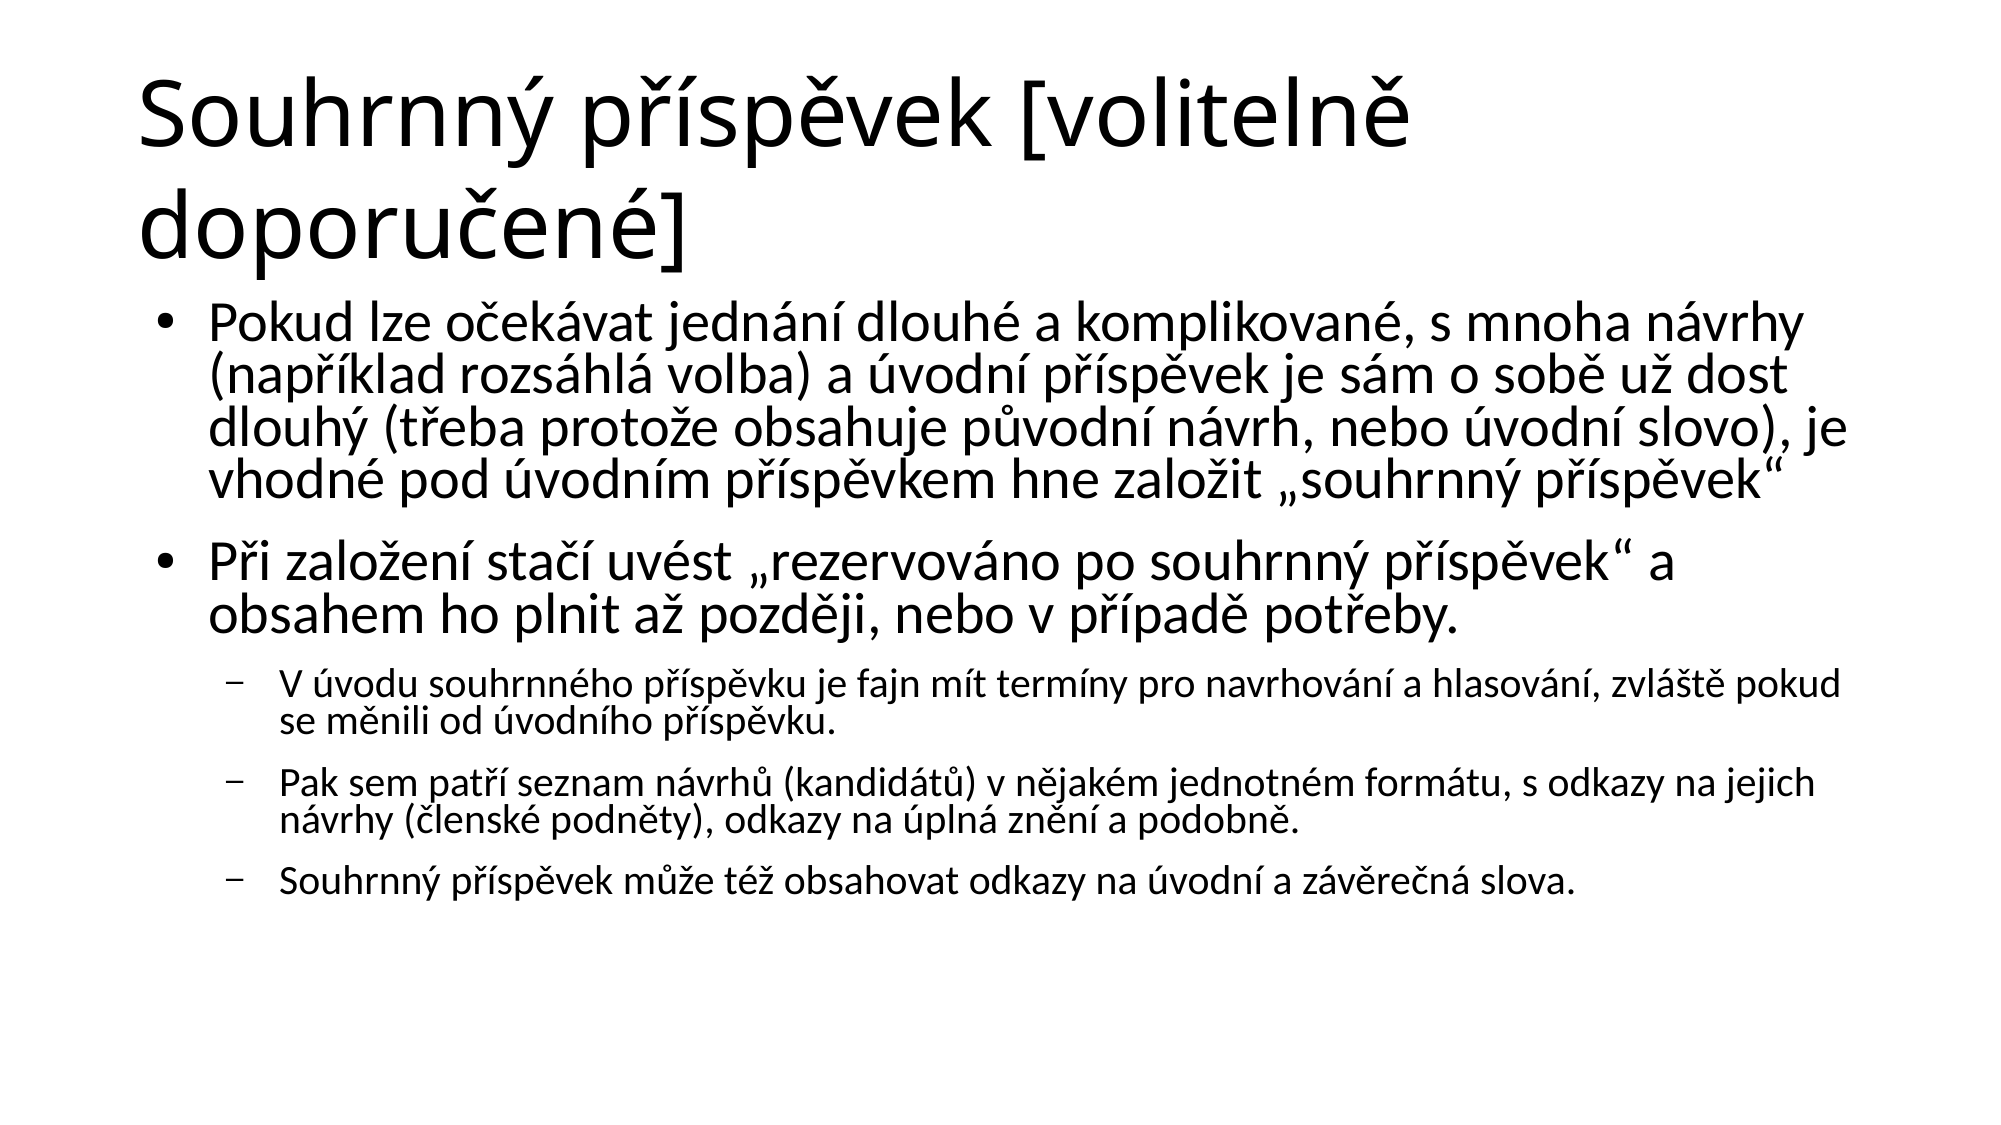

# Souhrnný příspěvek [volitelně doporučené]
Pokud lze očekávat jednání dlouhé a komplikované, s mnoha návrhy (například rozsáhlá volba) a úvodní příspěvek je sám o sobě už dost dlouhý (třeba protože obsahuje původní návrh, nebo úvodní slovo), je vhodné pod úvodním příspěvkem hne založit „souhrnný příspěvek“
Při založení stačí uvést „rezervováno po souhrnný příspěvek“ a obsahem ho plnit až později, nebo v případě potřeby.
V úvodu souhrnného příspěvku je fajn mít termíny pro navrhování a hlasování, zvláště pokud se měnili od úvodního příspěvku.
Pak sem patří seznam návrhů (kandidátů) v nějakém jednotném formátu, s odkazy na jejich návrhy (členské podněty), odkazy na úplná znění a podobně.
Souhrnný příspěvek může též obsahovat odkazy na úvodní a závěrečná slova.